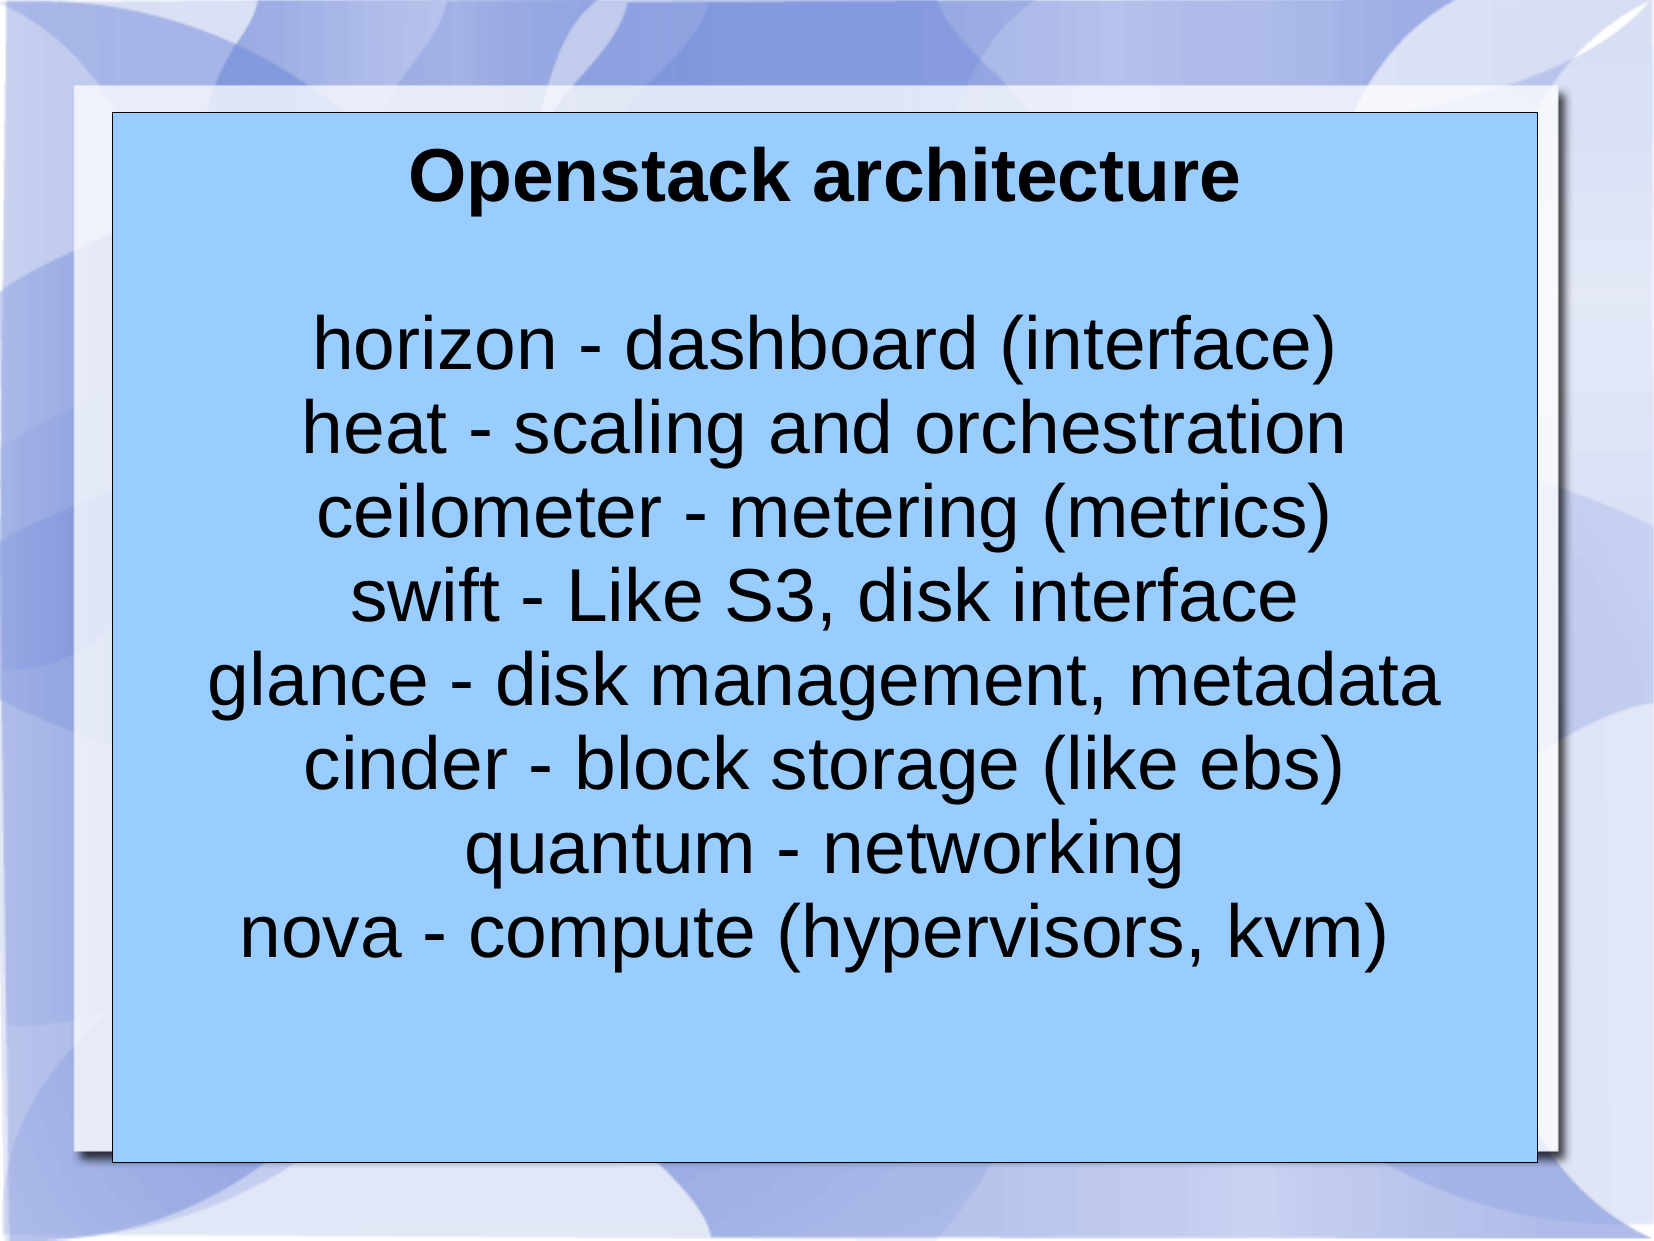

Openstack architecture
horizon - dashboard (interface)
heat - scaling and orchestration
ceilometer - metering (metrics)
swift - Like S3, disk interface
glance - disk management, metadata
cinder - block storage (like ebs)
quantum - networking
nova - compute (hypervisors, kvm)